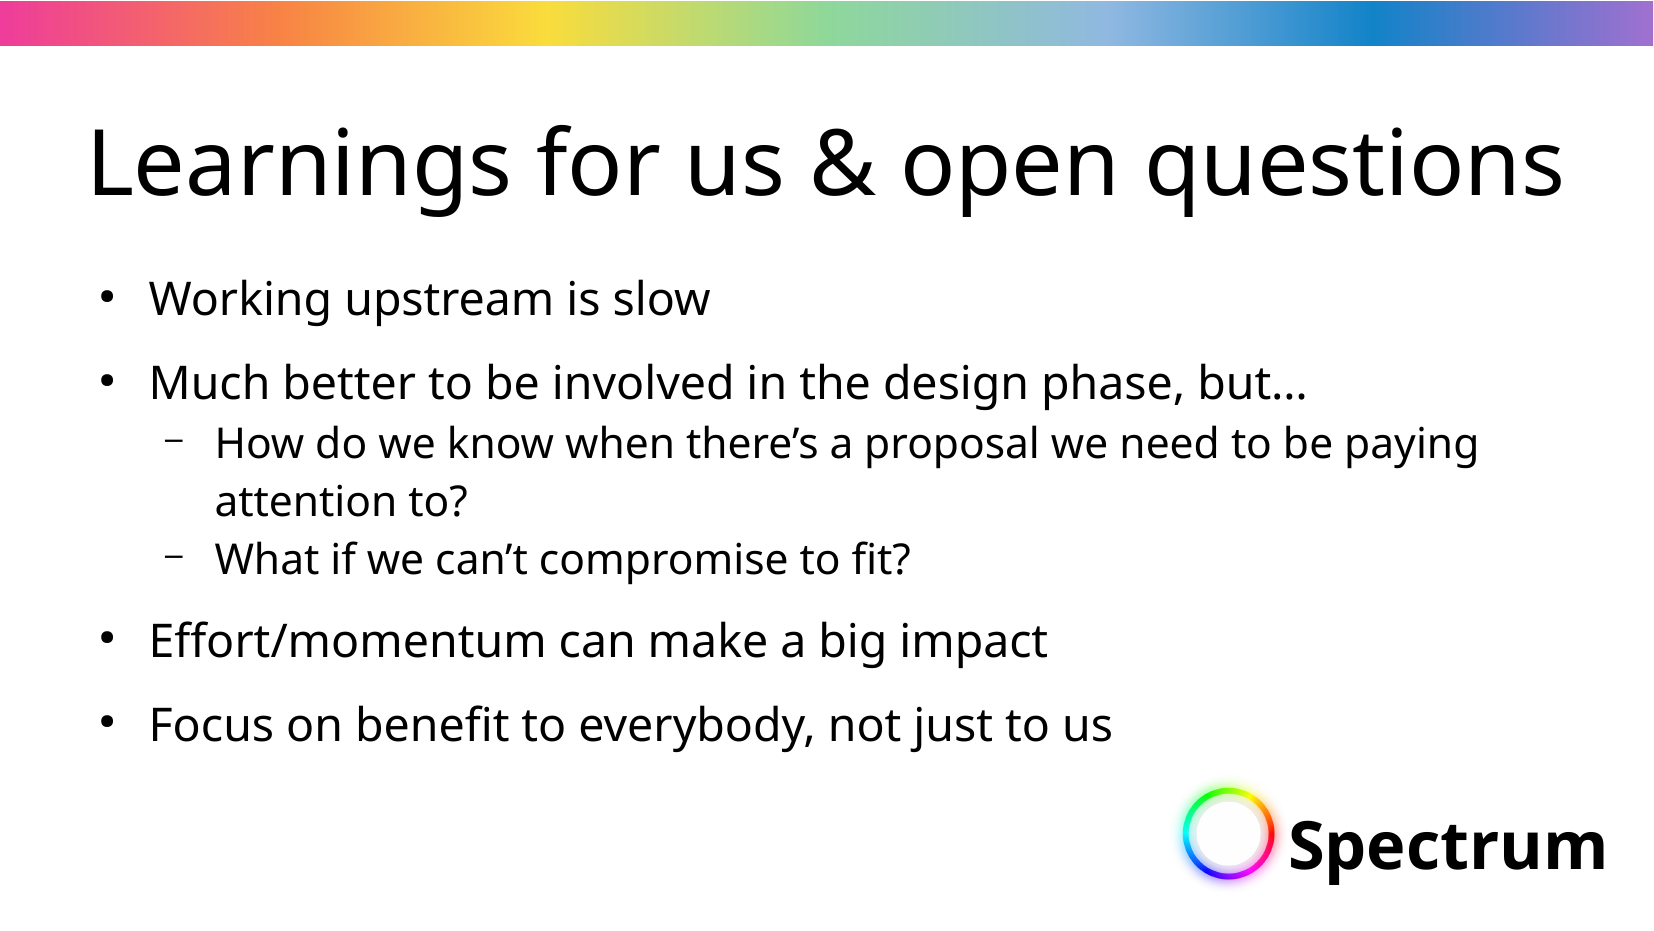

# Learnings for us & open questions
Working upstream is slow
Much better to be involved in the design phase, but…
How do we know when there’s a proposal we need to be paying attention to?
What if we can’t compromise to fit?
Effort/momentum can make a big impact
Focus on benefit to everybody, not just to us